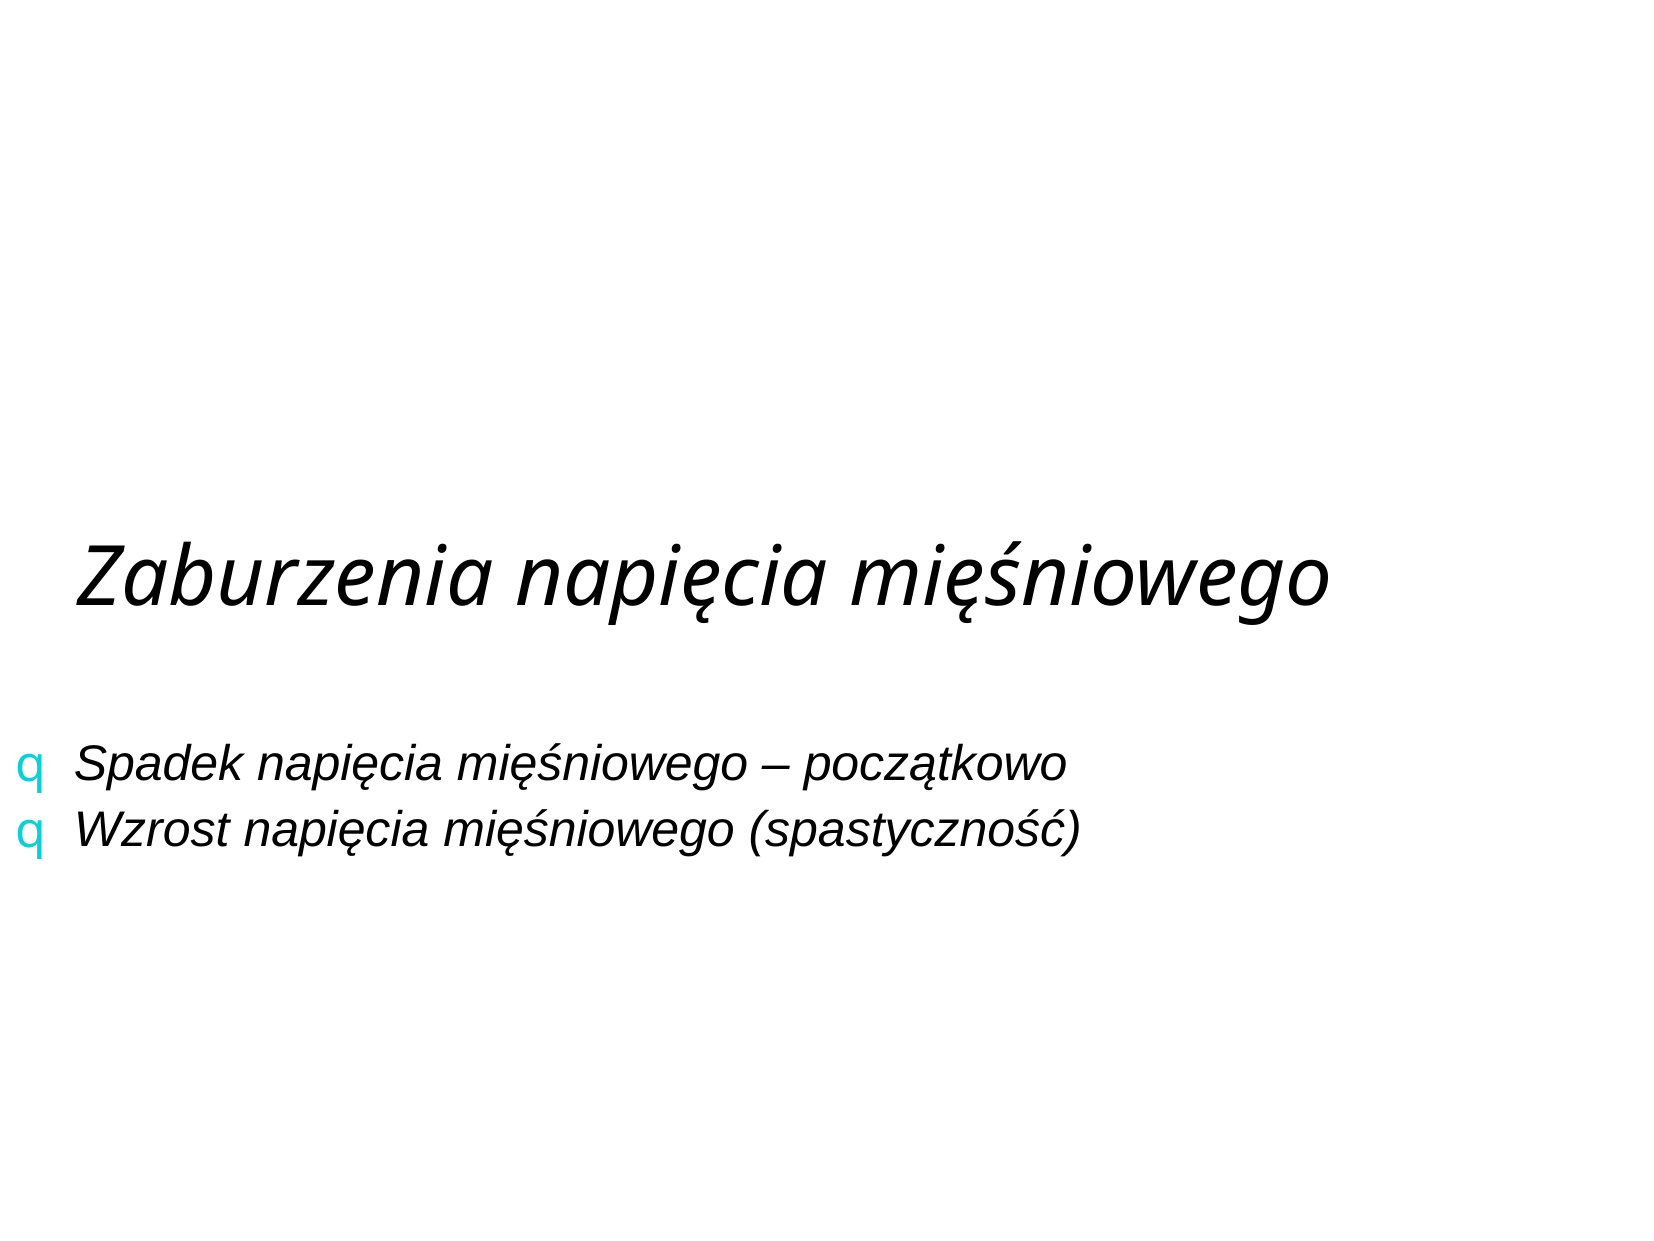

# Zaburzenia napięcia mięśniowego
 Spadek napięcia mięśniowego – początkowo
 Wzrost napięcia mięśniowego (spastyczność)